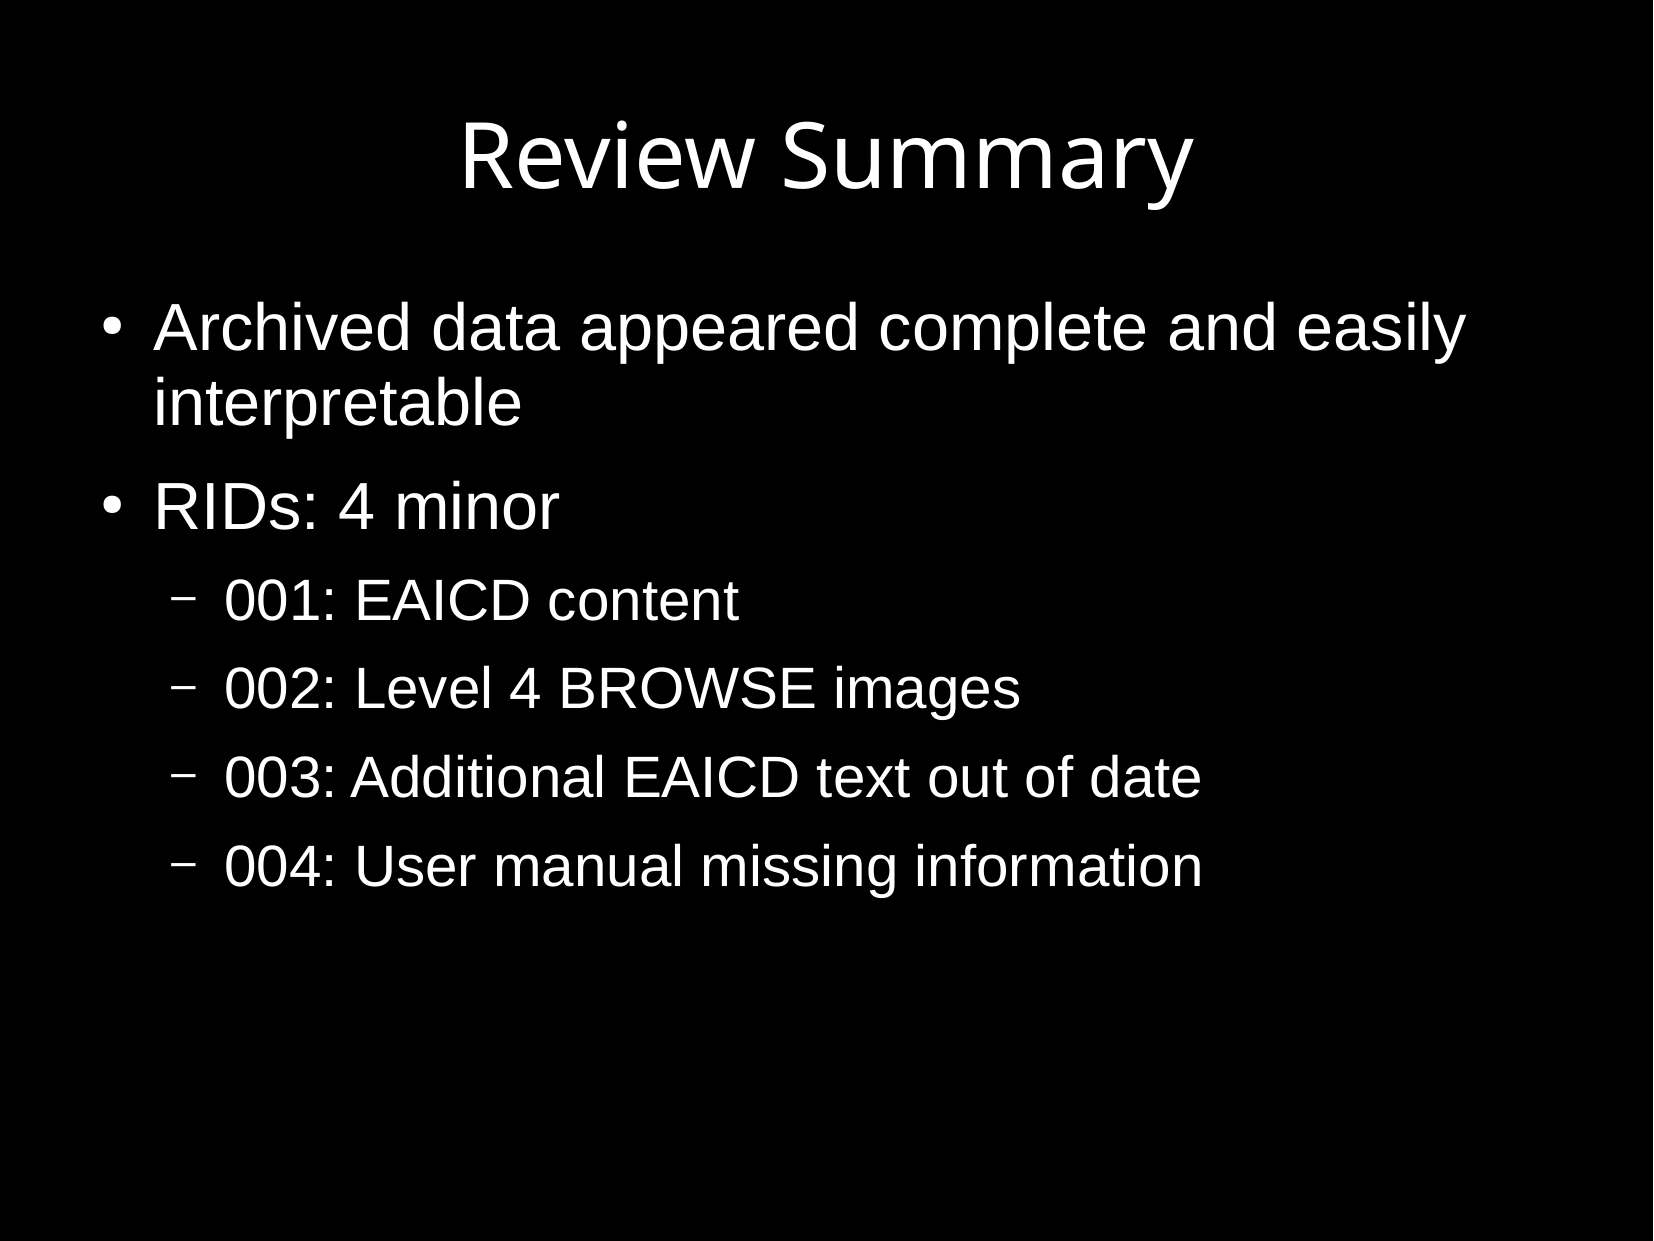

# Review Summary
Archived data appeared complete and easily interpretable
RIDs: 4 minor
001: EAICD content
002: Level 4 BROWSE images
003: Additional EAICD text out of date
004: User manual missing information